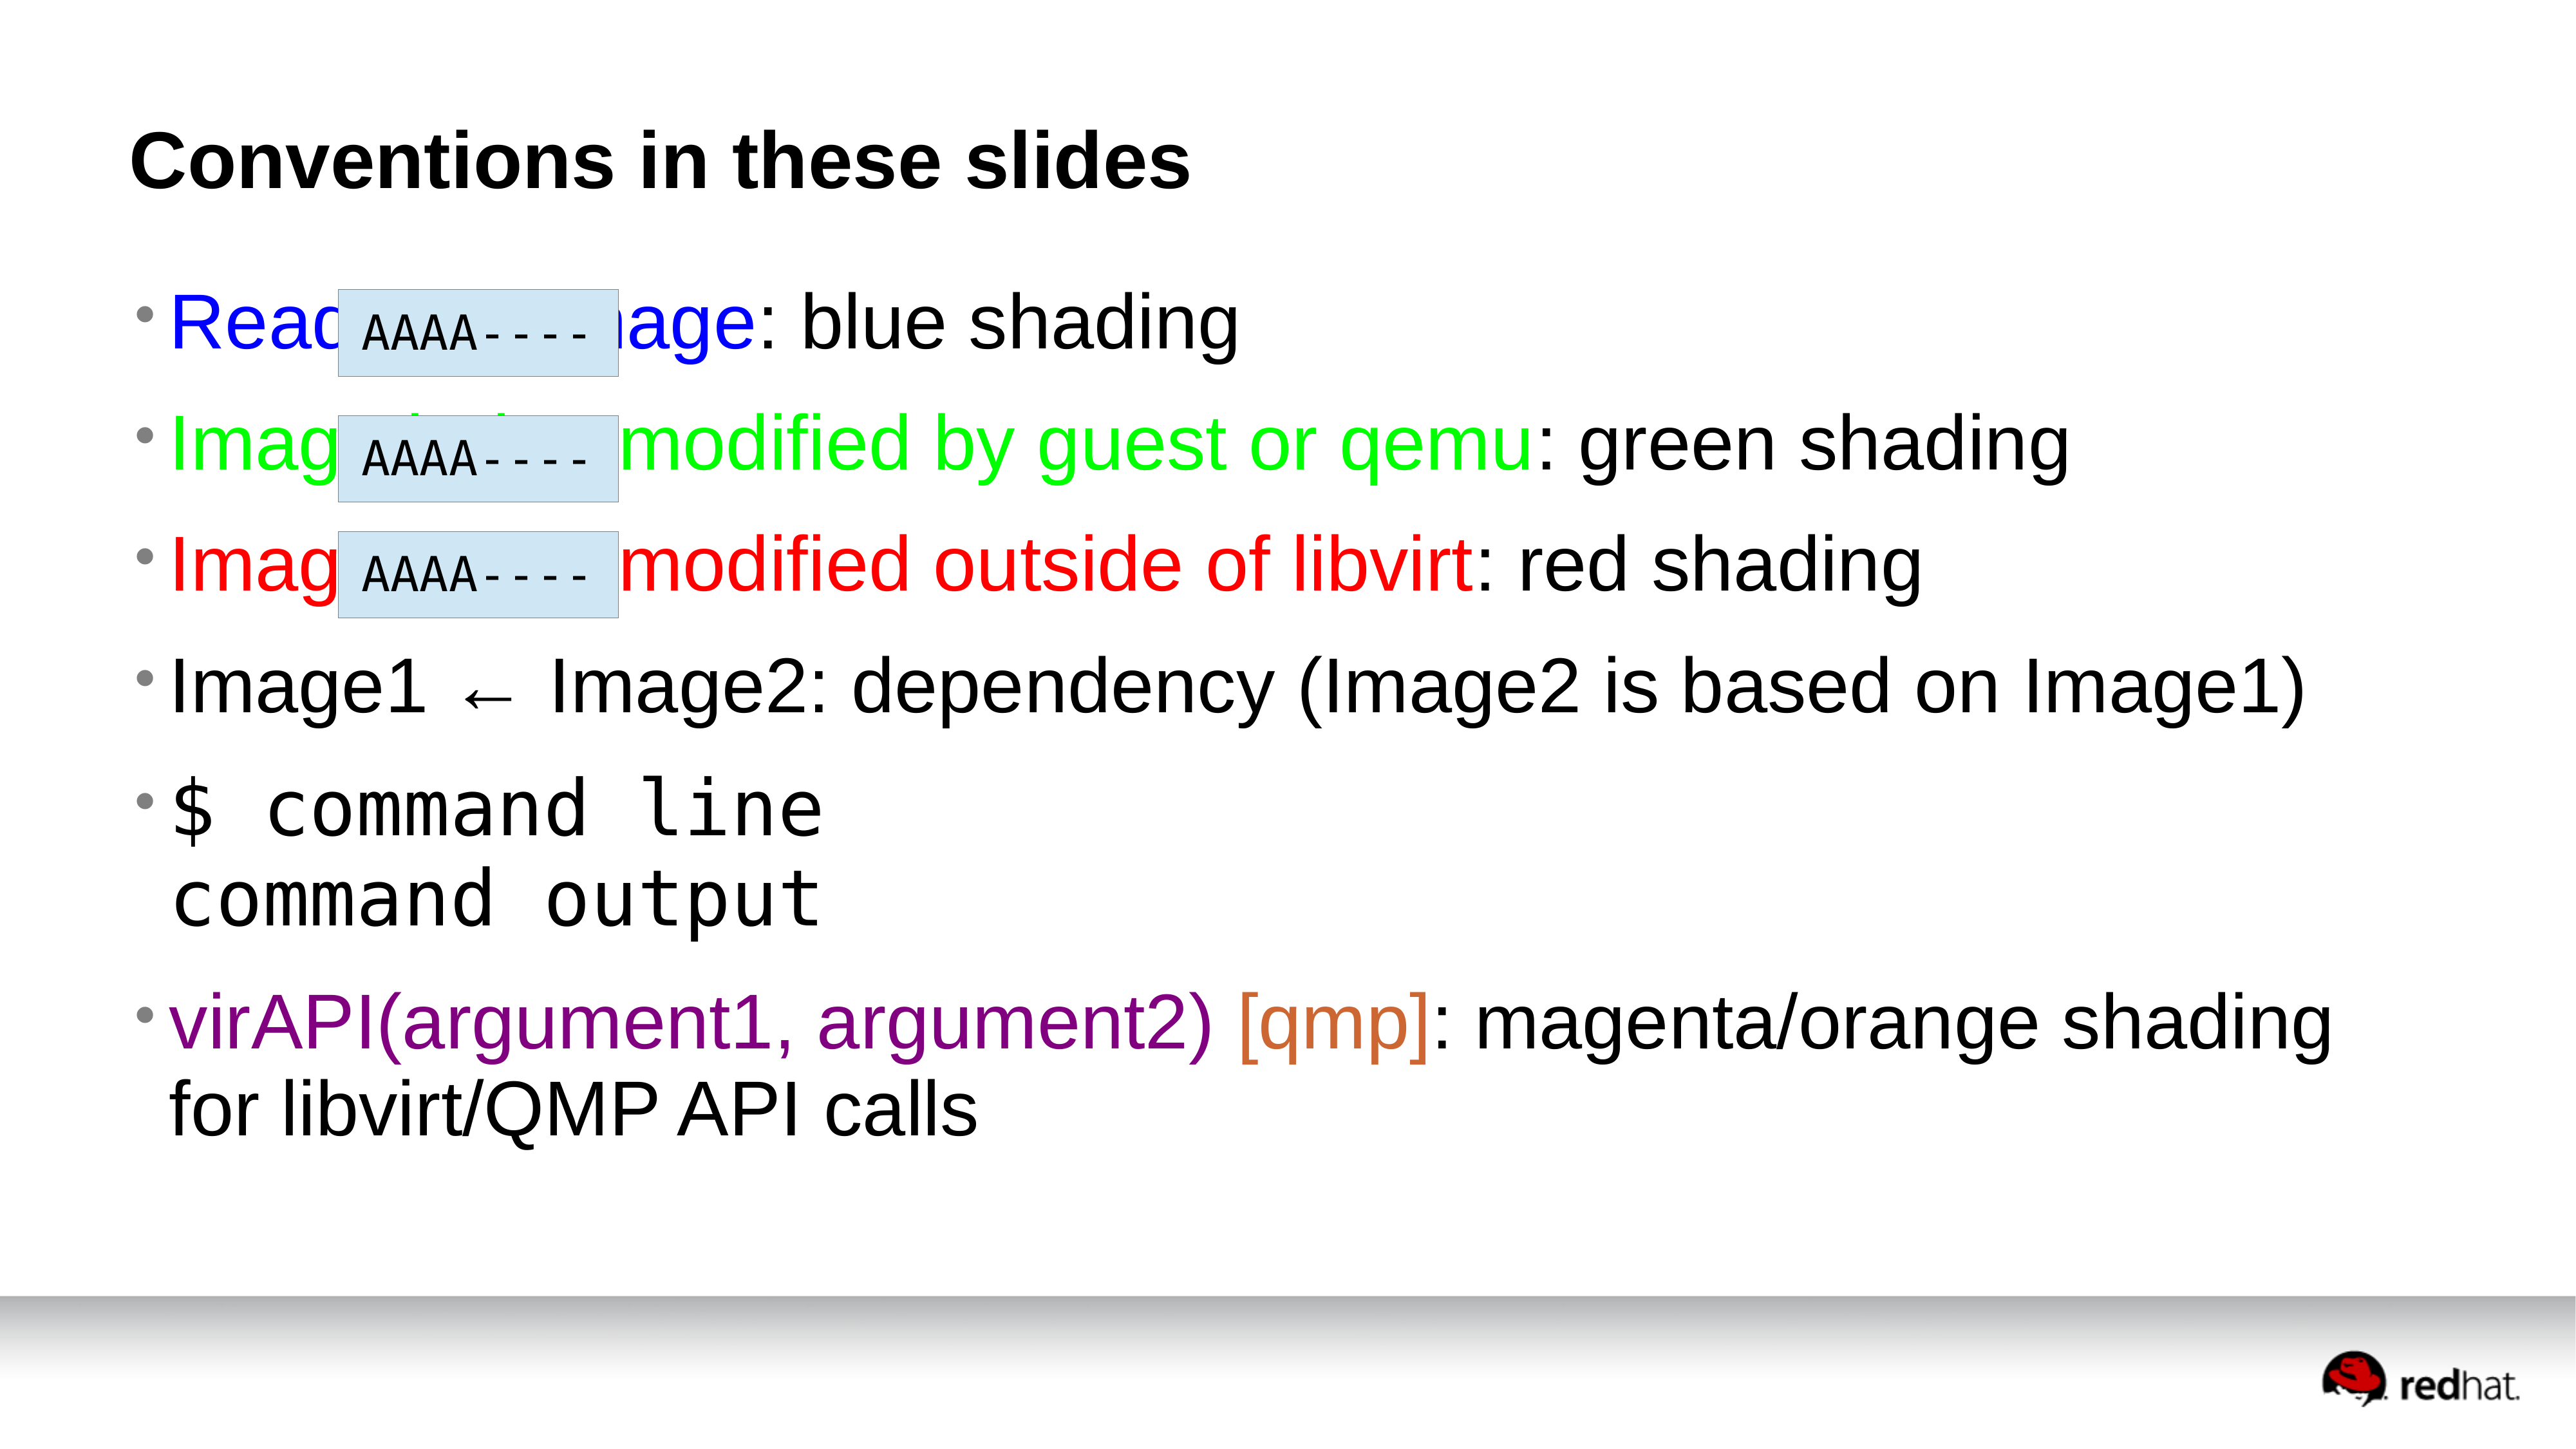

# Conventions in these slides
Read-only image: blue shading
Image being modified by guest or qemu: green shading
Image being modified outside of libvirt: red shading
Image1 ← Image2: dependency (Image2 is based on Image1)
$ command line
command output
virAPI(argument1, argument2) [qmp]: magenta/orange shading for libvirt/QMP API calls
AAAA----
AABBBB--
AAAA----
AAACC---
AAAA----